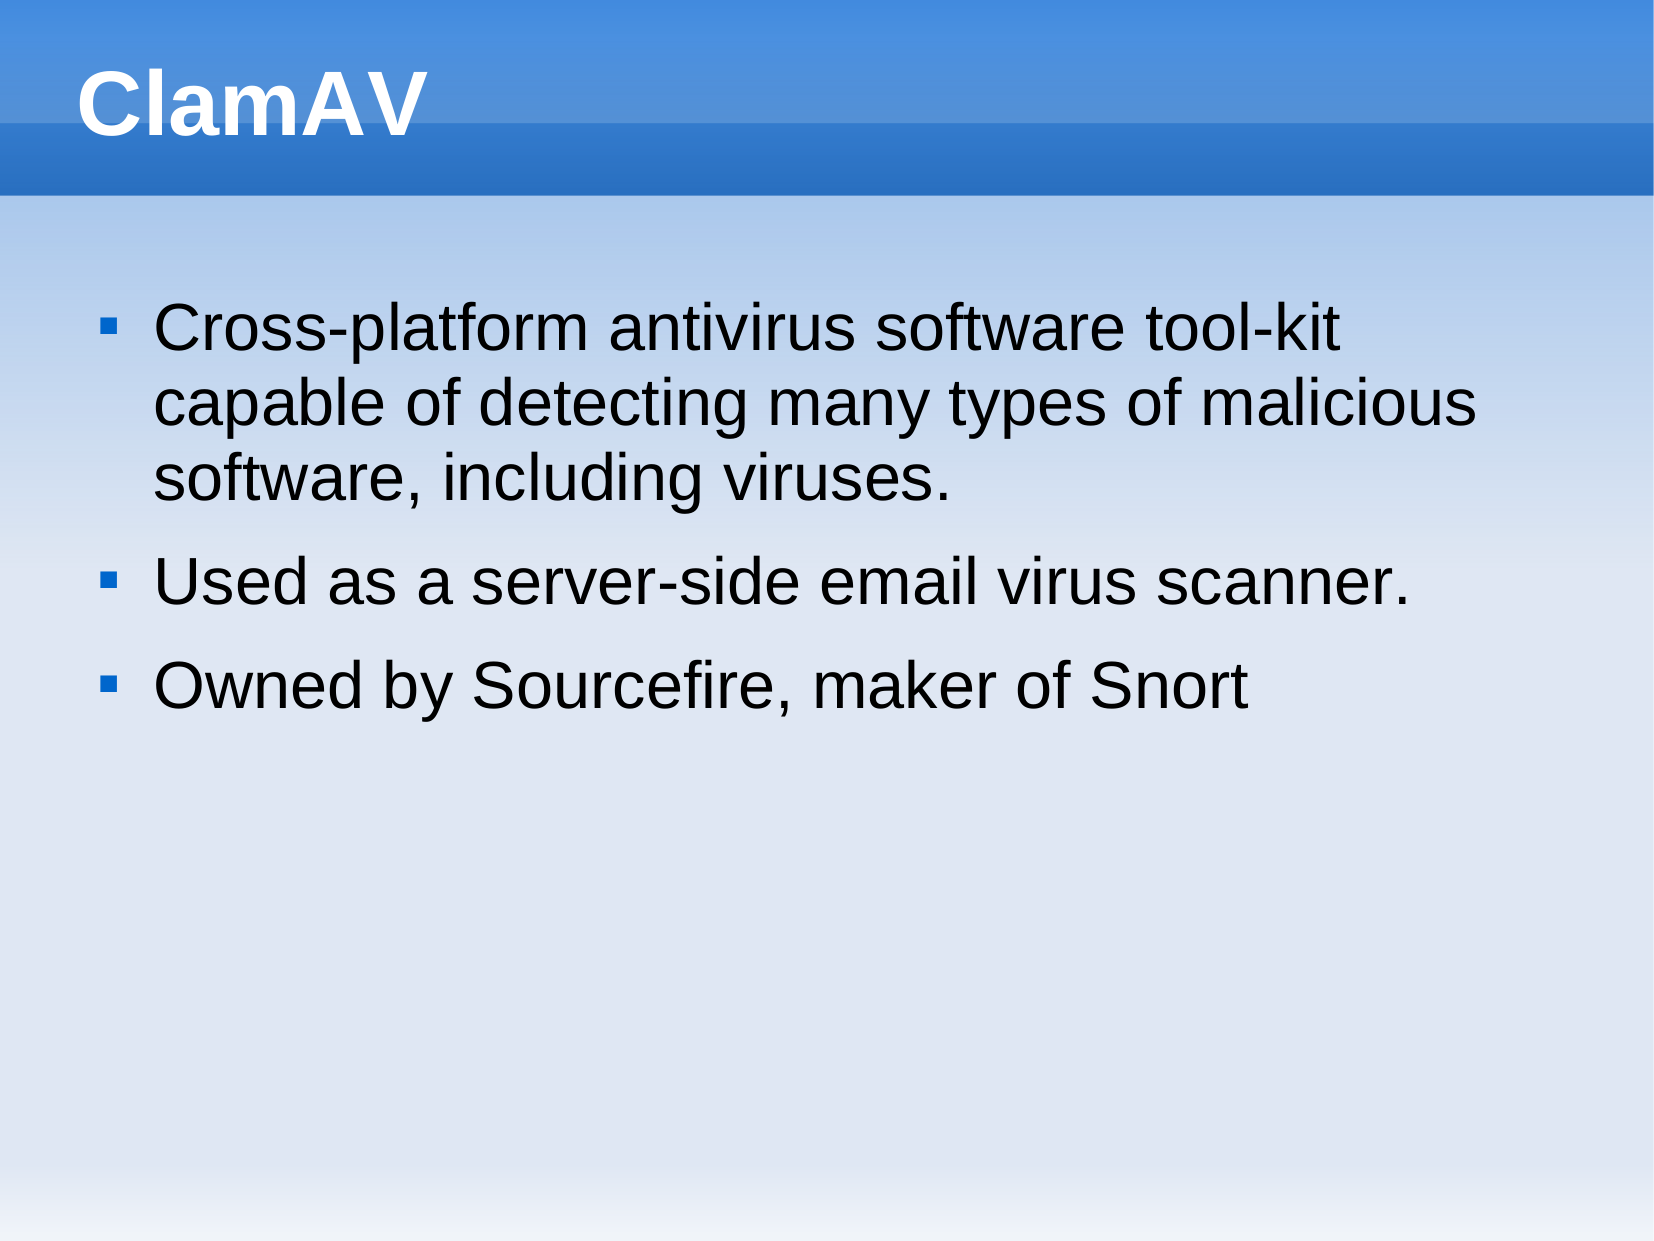

# ClamAV
Cross-platform antivirus software tool-kit capable of detecting many types of malicious software, including viruses.
Used as a server-side email virus scanner.
Owned by Sourcefire, maker of Snort